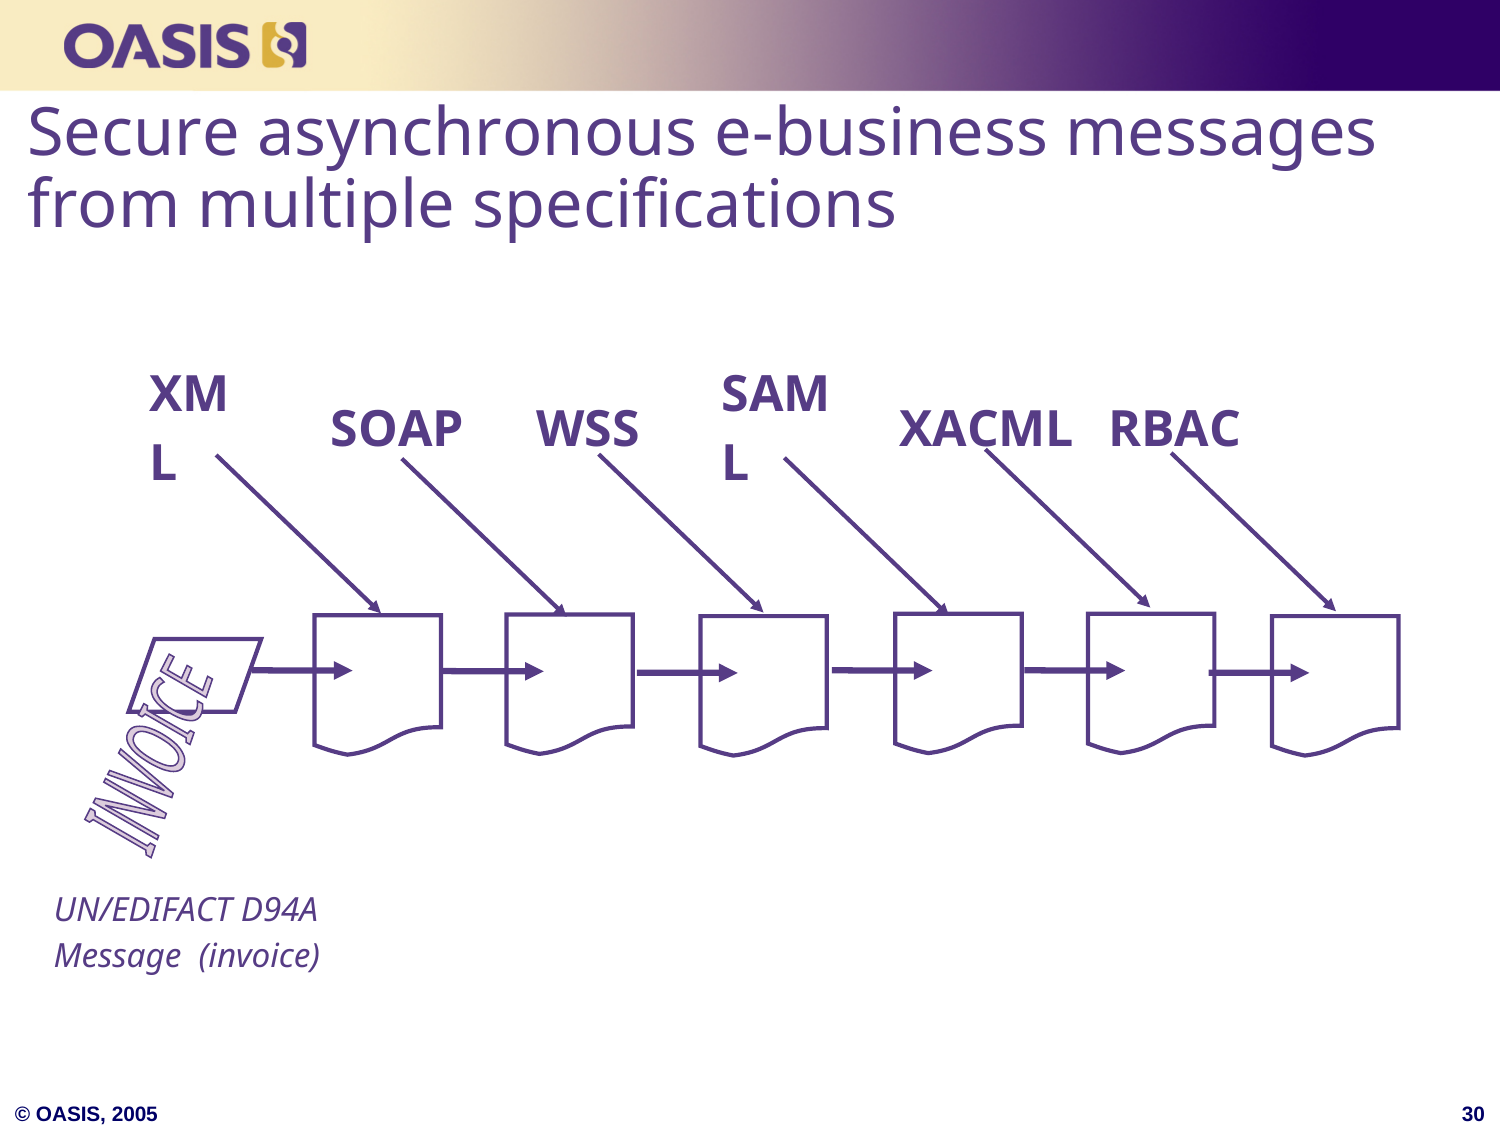

# Secure asynchronous e-business messages from multiple specifications
XML
SAML
SOAP
WSS
XACML
RBAC
INVOICE
UN/EDIFACT D94A Message (invoice)
© OASIS, 2005
30